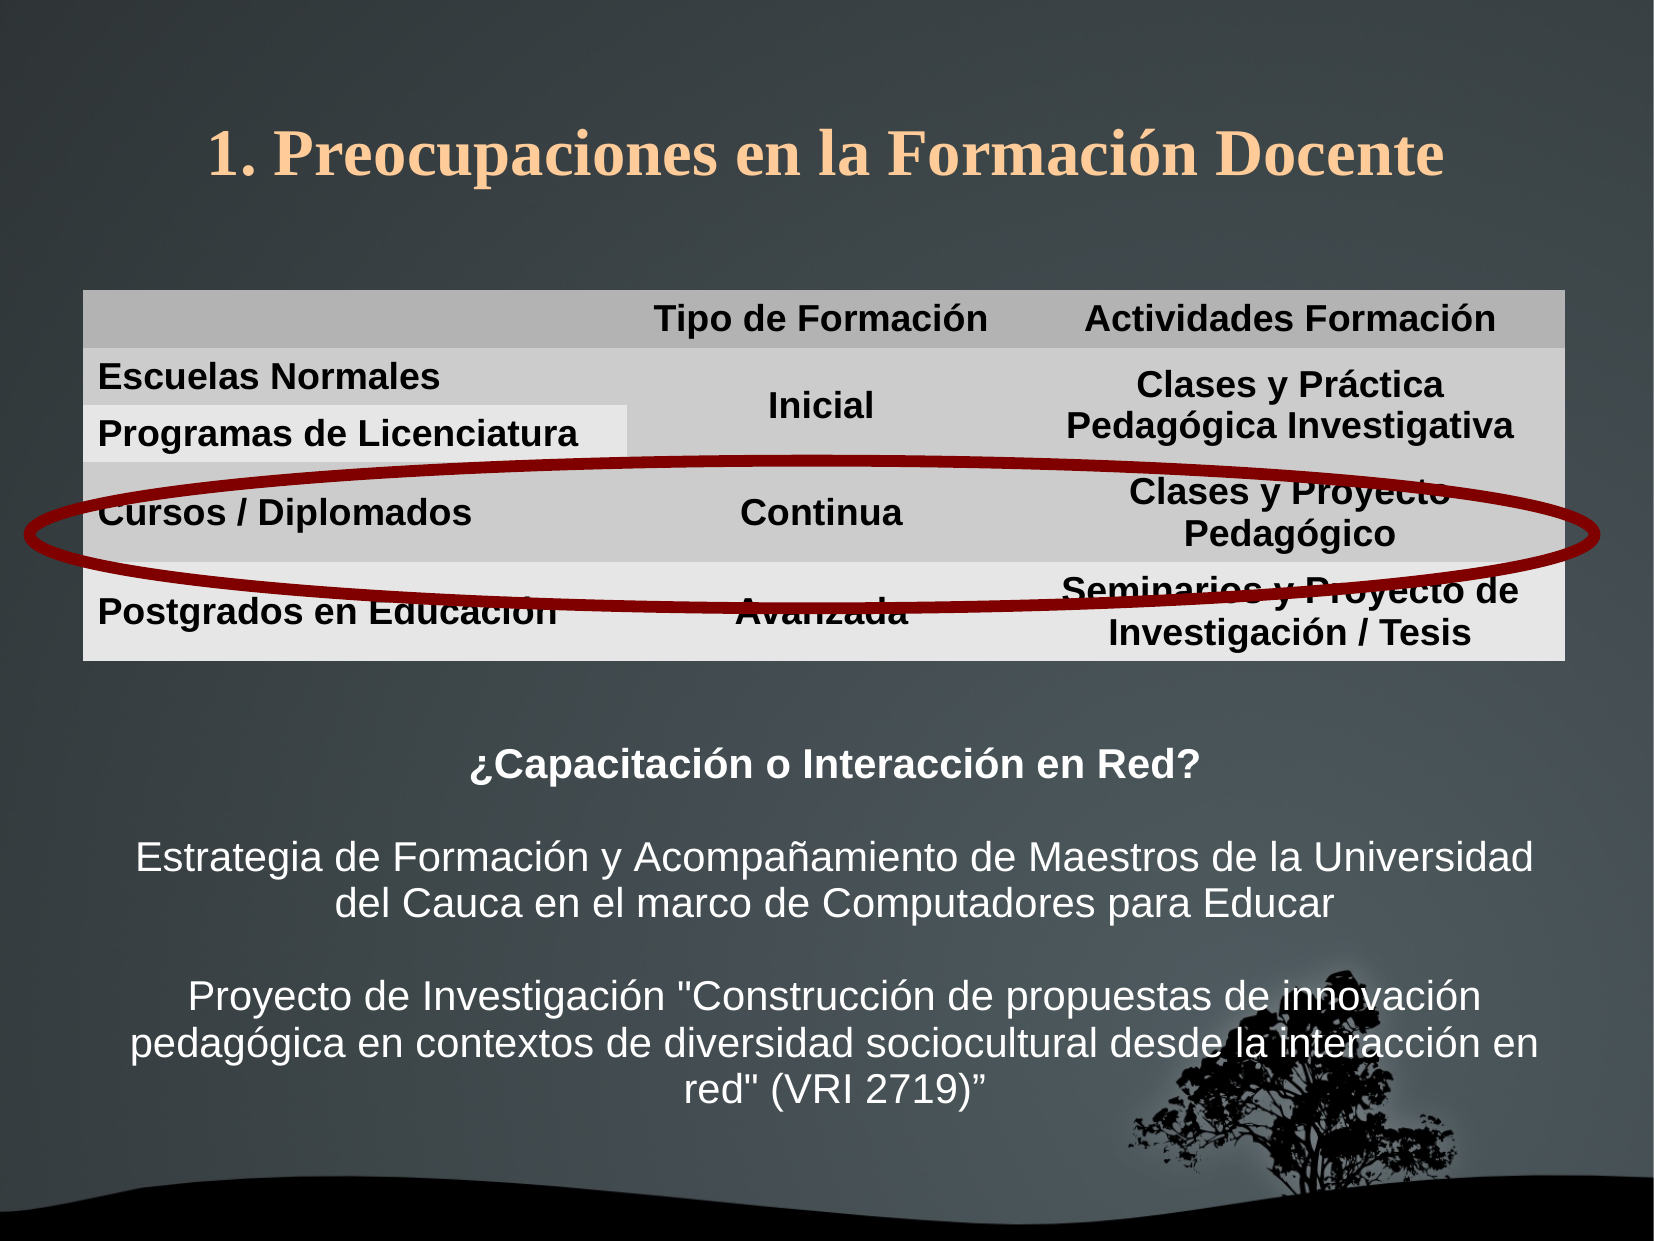

# 1. Preocupaciones en la Formación Docente
| | Tipo de Formación | Actividades Formación |
| --- | --- | --- |
| Escuelas Normales | Inicial | Clases y Práctica Pedagógica Investigativa |
| Programas de Licenciatura | | |
| Cursos / Diplomados | Continua | Clases y Proyecto Pedagógico |
| Postgrados en Educación | Avanzada | Seminarios y Proyecto de Investigación / Tesis |
¿Capacitación o Interacción en Red?
Estrategia de Formación y Acompañamiento de Maestros de la Universidad del Cauca en el marco de Computadores para Educar
Proyecto de Investigación "Construcción de propuestas de innovación pedagógica en contextos de diversidad sociocultural desde la interacción en red" (VRI 2719)”